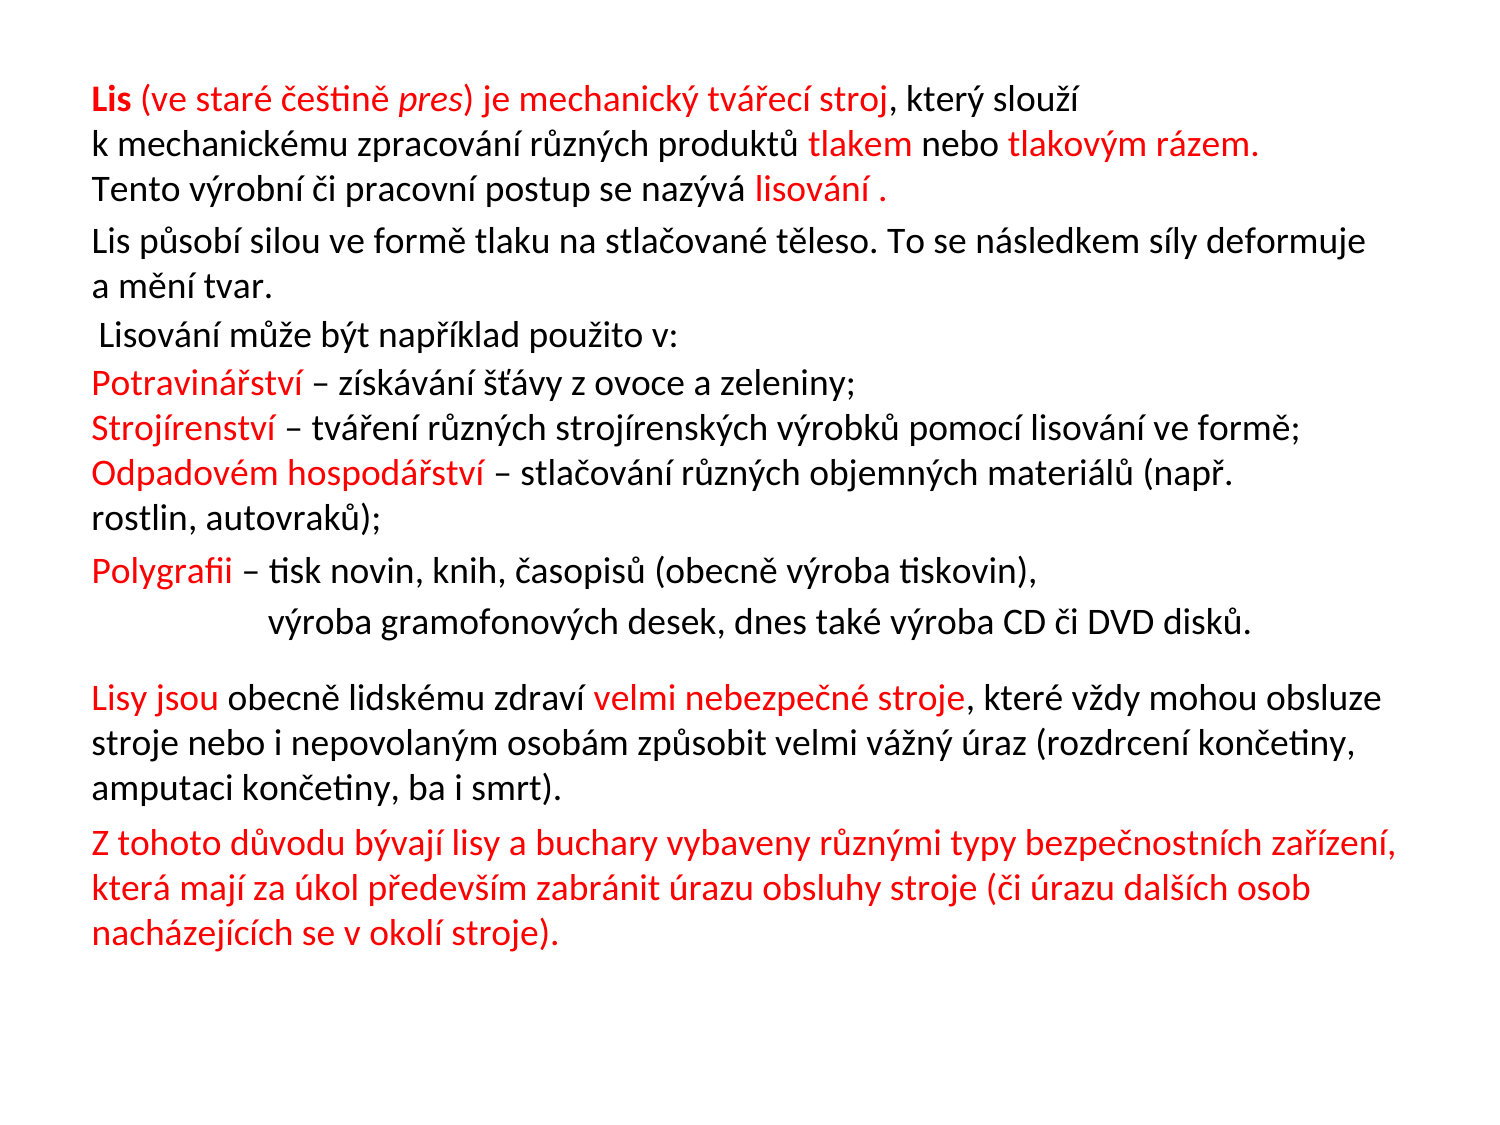

Lis (ve staré češtině pres) je mechanický tvářecí stroj, který slouží
k mechanickému zpracování různých produktů tlakem nebo tlakovým rázem. Tento výrobní či pracovní postup se nazývá lisování .
Lis působí silou ve formě tlaku na stlačované těleso. To se následkem síly deformuje a mění tvar.
Lisování může být například použito v:
Potravinářství – získávání šťávy z ovoce a zeleniny;
Strojírenství – tváření různých strojírenských výrobků pomocí lisování ve formě;
Odpadovém hospodářství – stlačování různých objemných materiálů (např. rostlin, autovraků);
Polygrafii – tisk novin, knih, časopisů (obecně výroba tiskovin),
 výroba gramofonových desek, dnes také výroba CD či DVD disků.
Lisy jsou obecně lidskému zdraví velmi nebezpečné stroje, které vždy mohou obsluze stroje nebo i nepovolaným osobám způsobit velmi vážný úraz (rozdrcení končetiny, amputaci končetiny, ba i smrt).
Z tohoto důvodu bývají lisy a buchary vybaveny různými typy bezpečnostních zařízení, která mají za úkol především zabránit úrazu obsluhy stroje (či úrazu dalších osob nacházejících se v okolí stroje).